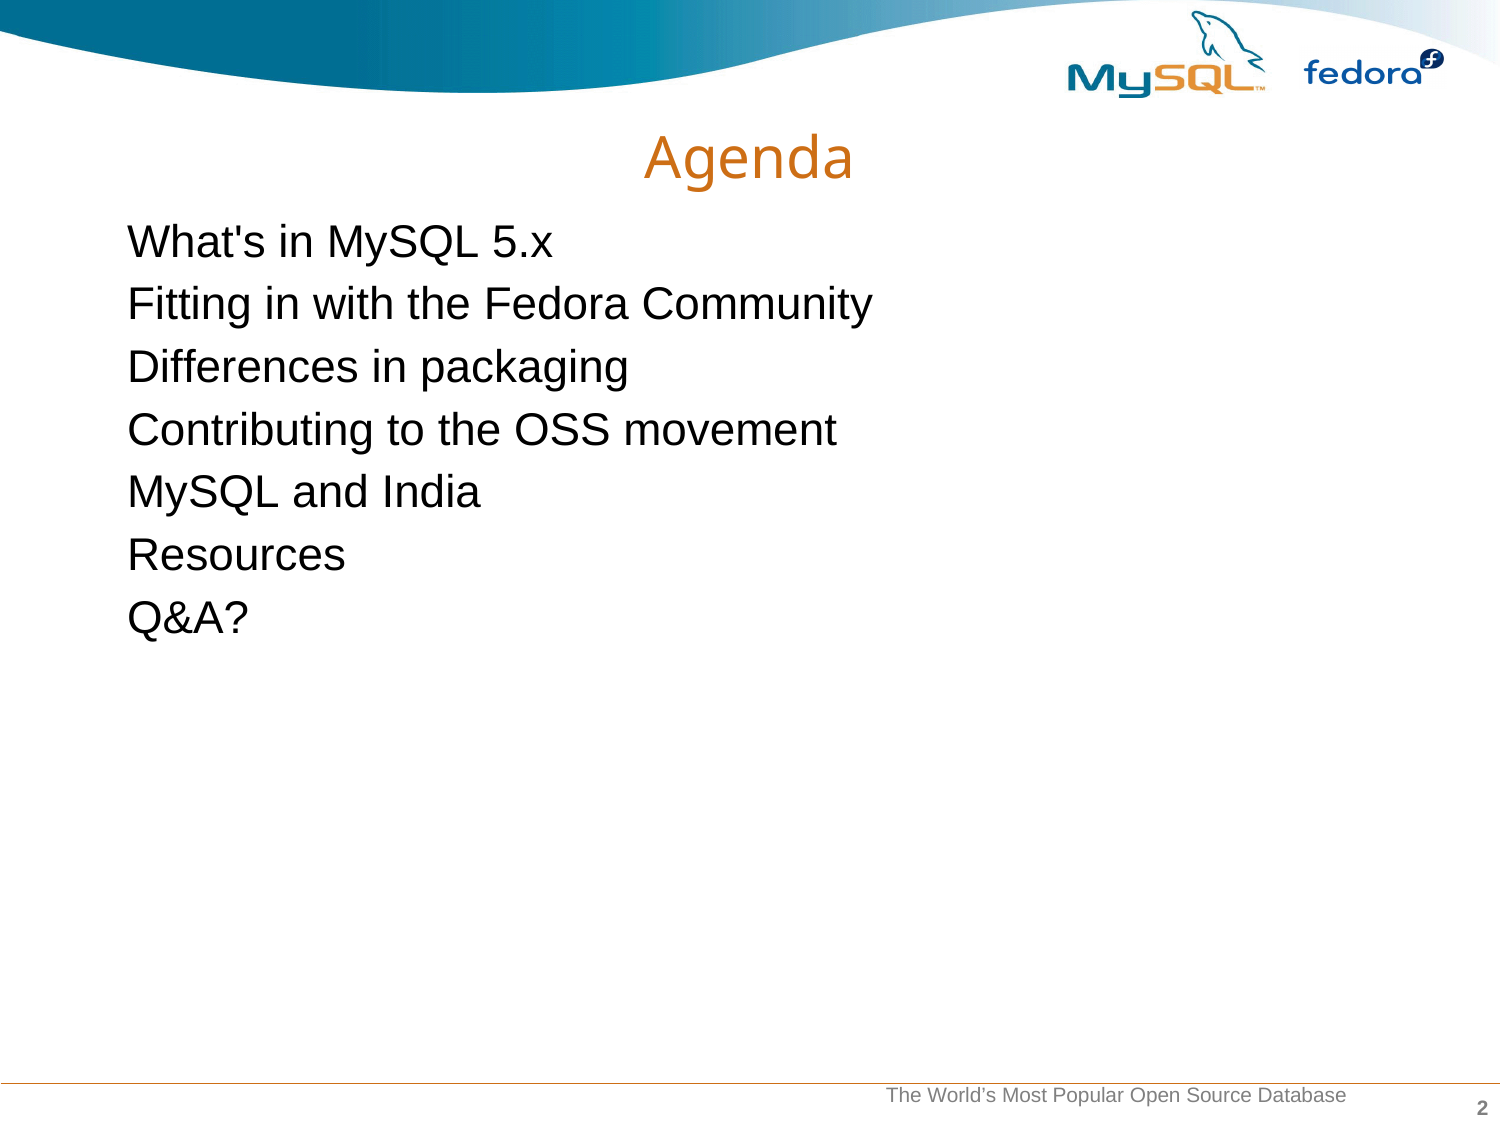

# Agenda
What's in MySQL 5.x
Fitting in with the Fedora Community
Differences in packaging
Contributing to the OSS movement
MySQL and India
Resources
Q&A?